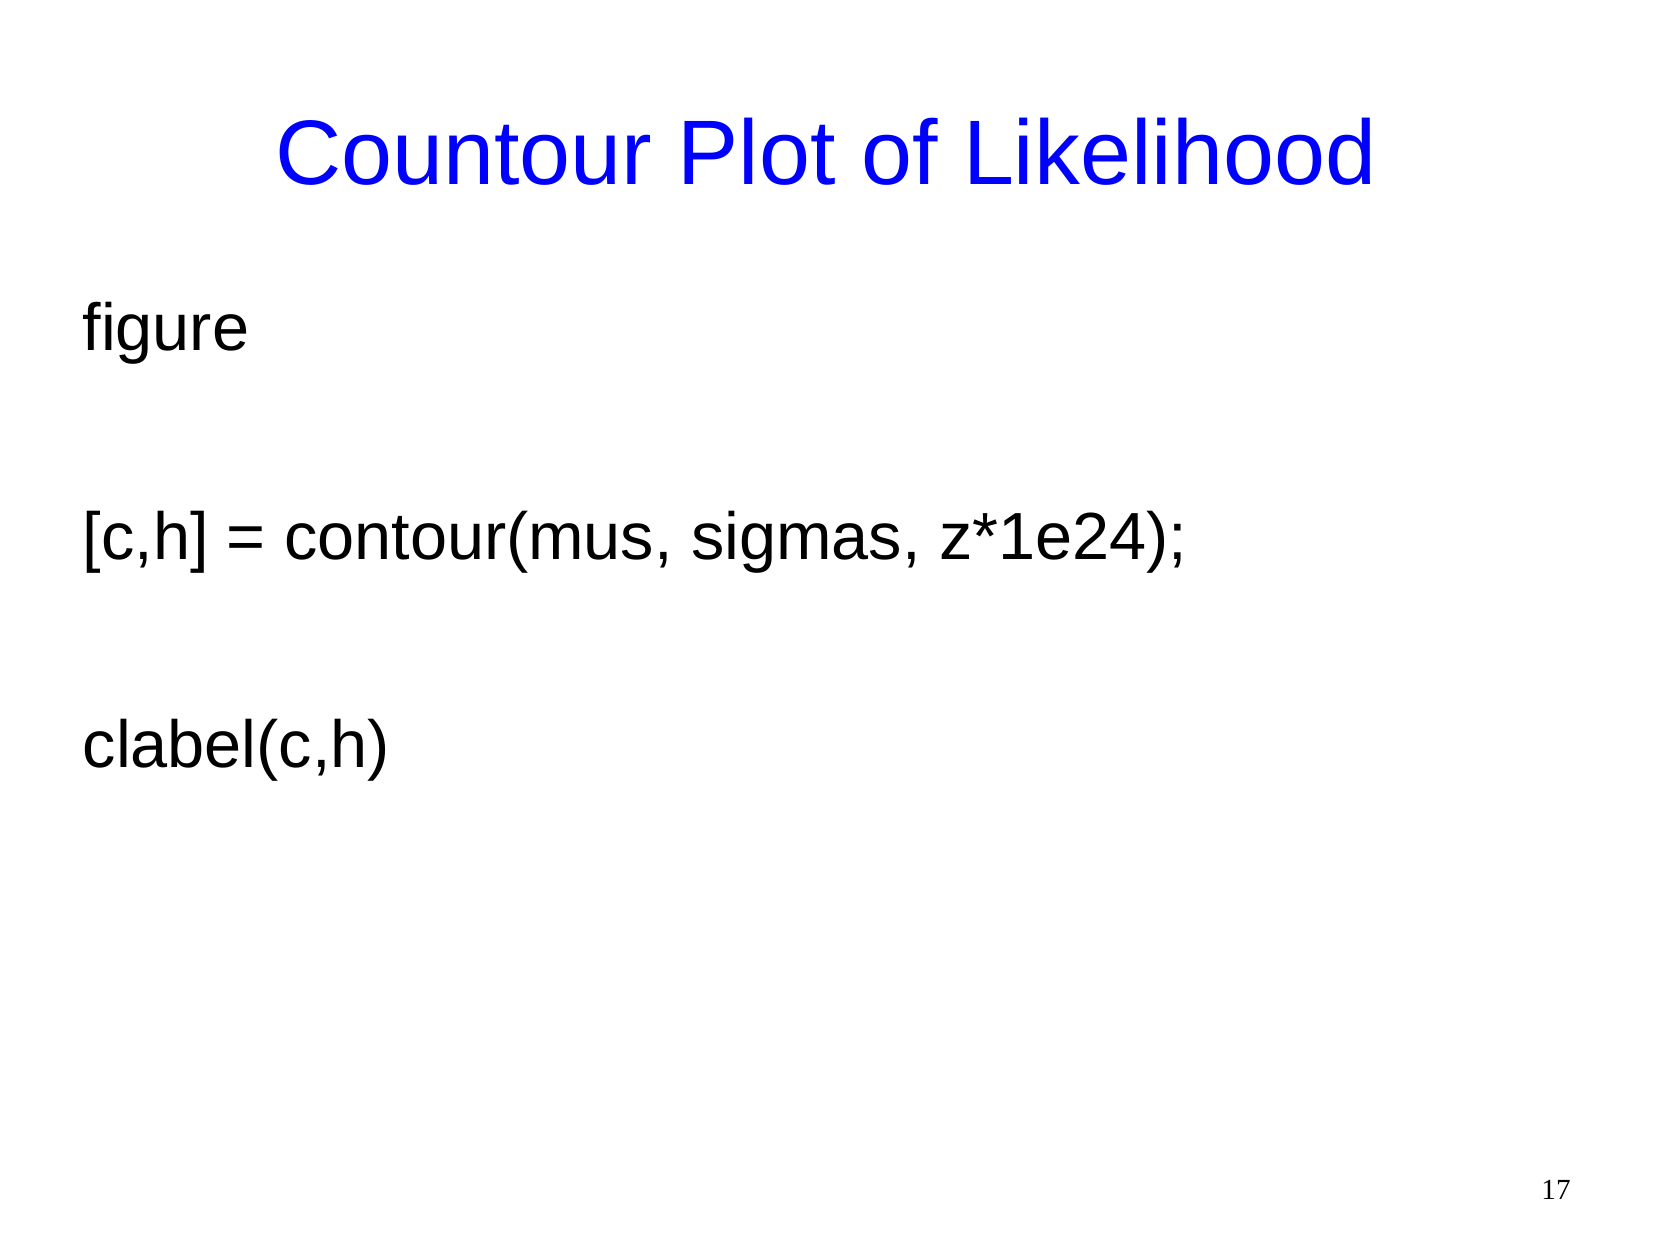

# Countour Plot of Likelihood
figure
[c,h] = contour(mus, sigmas, z*1e24);
clabel(c,h)
17